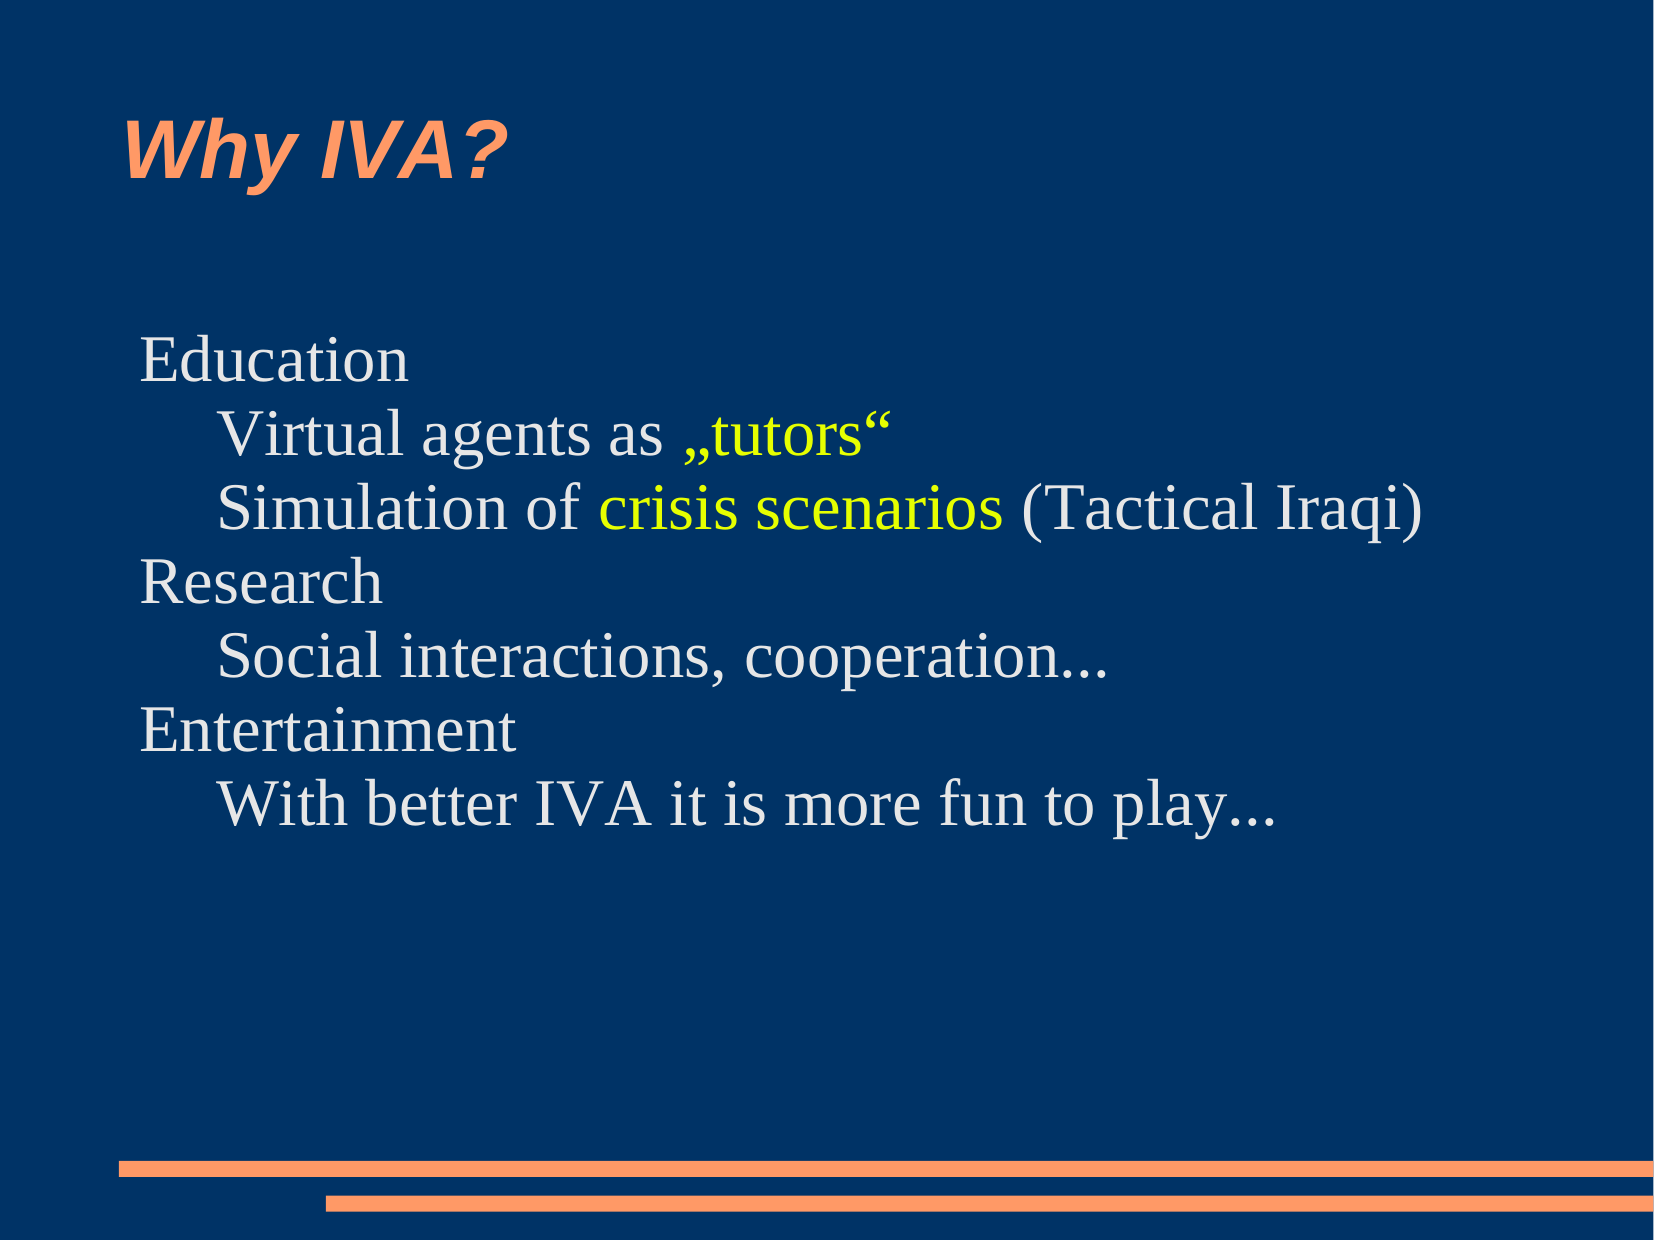

# Why IVA?
Education
Virtual agents as „tutors“
Simulation of crisis scenarios (Tactical Iraqi)
Research
Social interactions, cooperation...
Entertainment
With better IVA it is more fun to play...